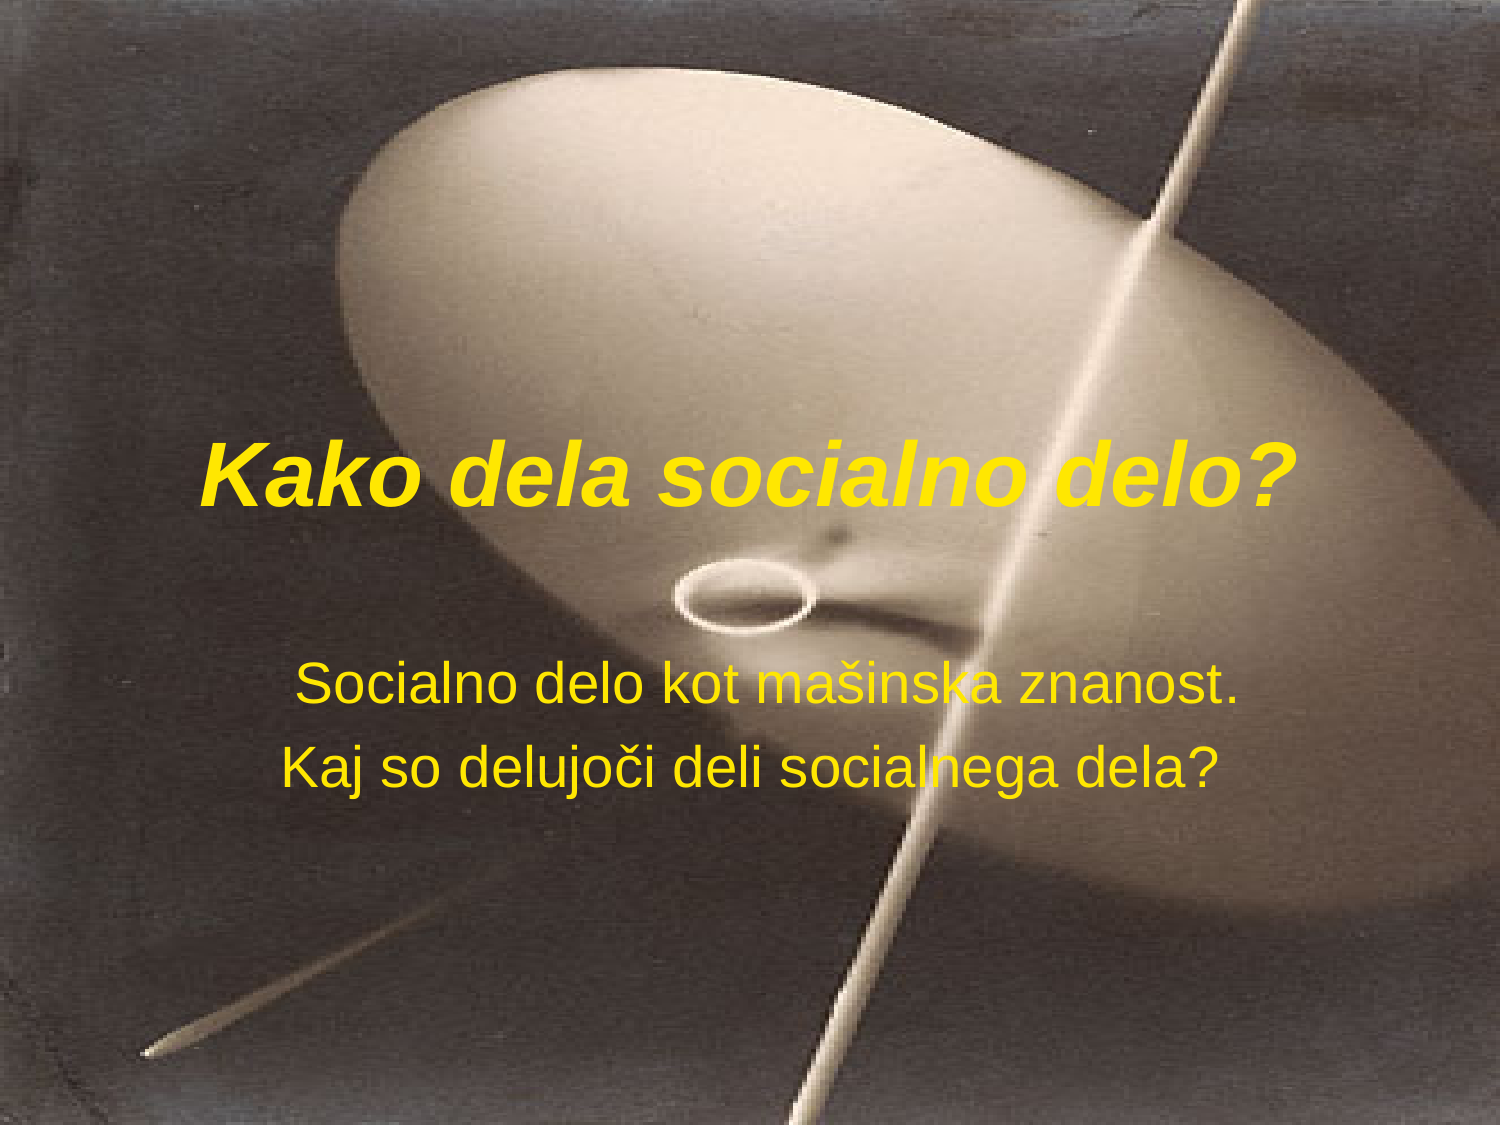

# Kako dela socialno delo?
Socialno delo kot mašinska znanost.
Kaj so delujoči deli socialnega dela?